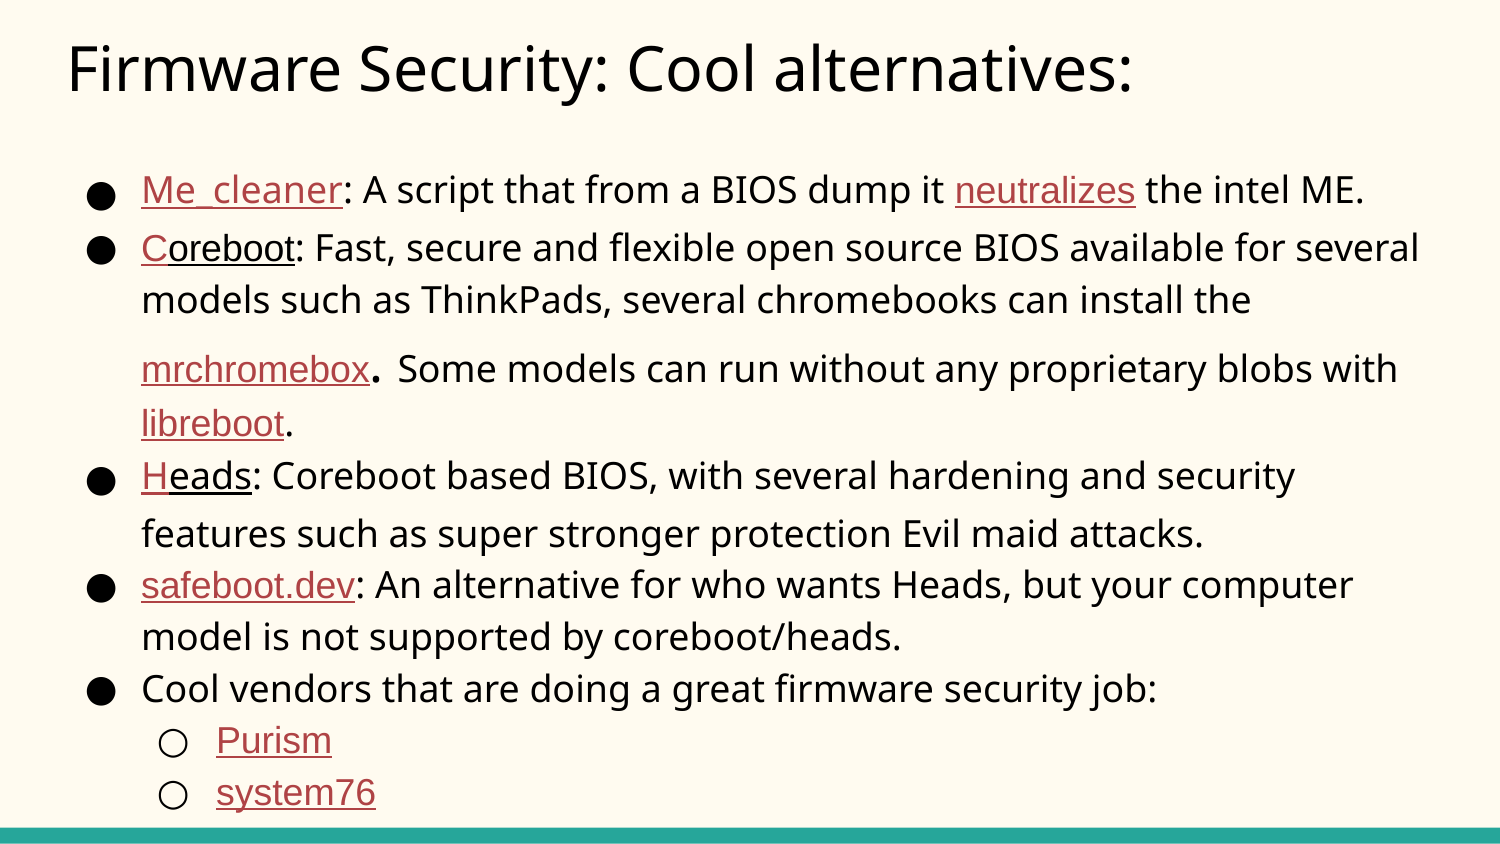

# Firmware Security: Cool alternatives:
Me_cleaner: A script that from a BIOS dump it neutralizes the intel ME.
Coreboot: Fast, secure and flexible open source BIOS available for several models such as ThinkPads, several chromebooks can install the mrchromebox. Some models can run without any proprietary blobs with libreboot.
Heads: Coreboot based BIOS, with several hardening and security features such as super stronger protection Evil maid attacks.
safeboot.dev: An alternative for who wants Heads, but your computer model is not supported by coreboot/heads.
Cool vendors that are doing a great firmware security job:
Purism
system76